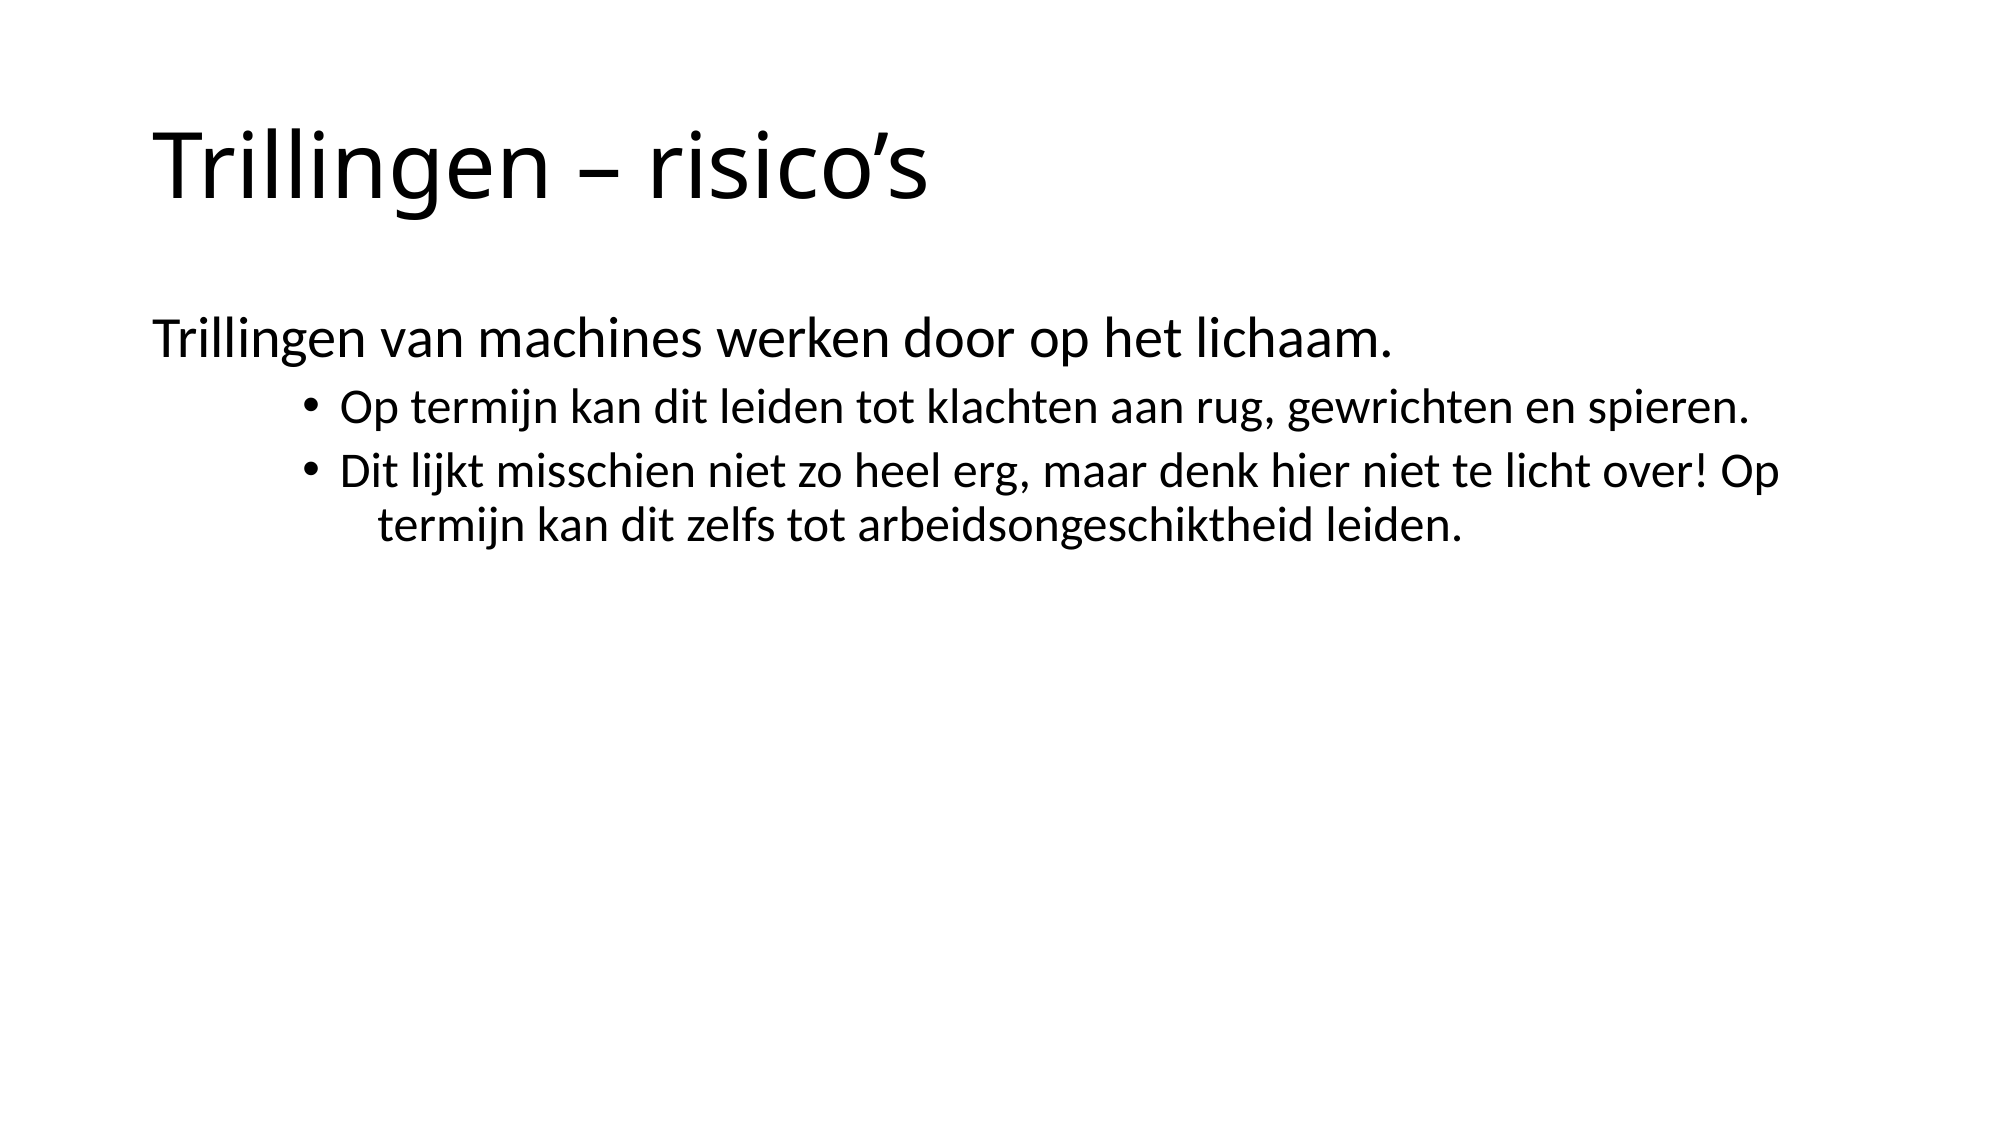

# Trillingen – risico’s
Trillingen van machines werken door op het lichaam.
Op termijn kan dit leiden tot klachten aan rug, gewrichten en spieren.
Dit lijkt misschien niet zo heel erg, maar denk hier niet te licht over! Op termijn kan dit zelfs tot arbeidsongeschiktheid leiden.